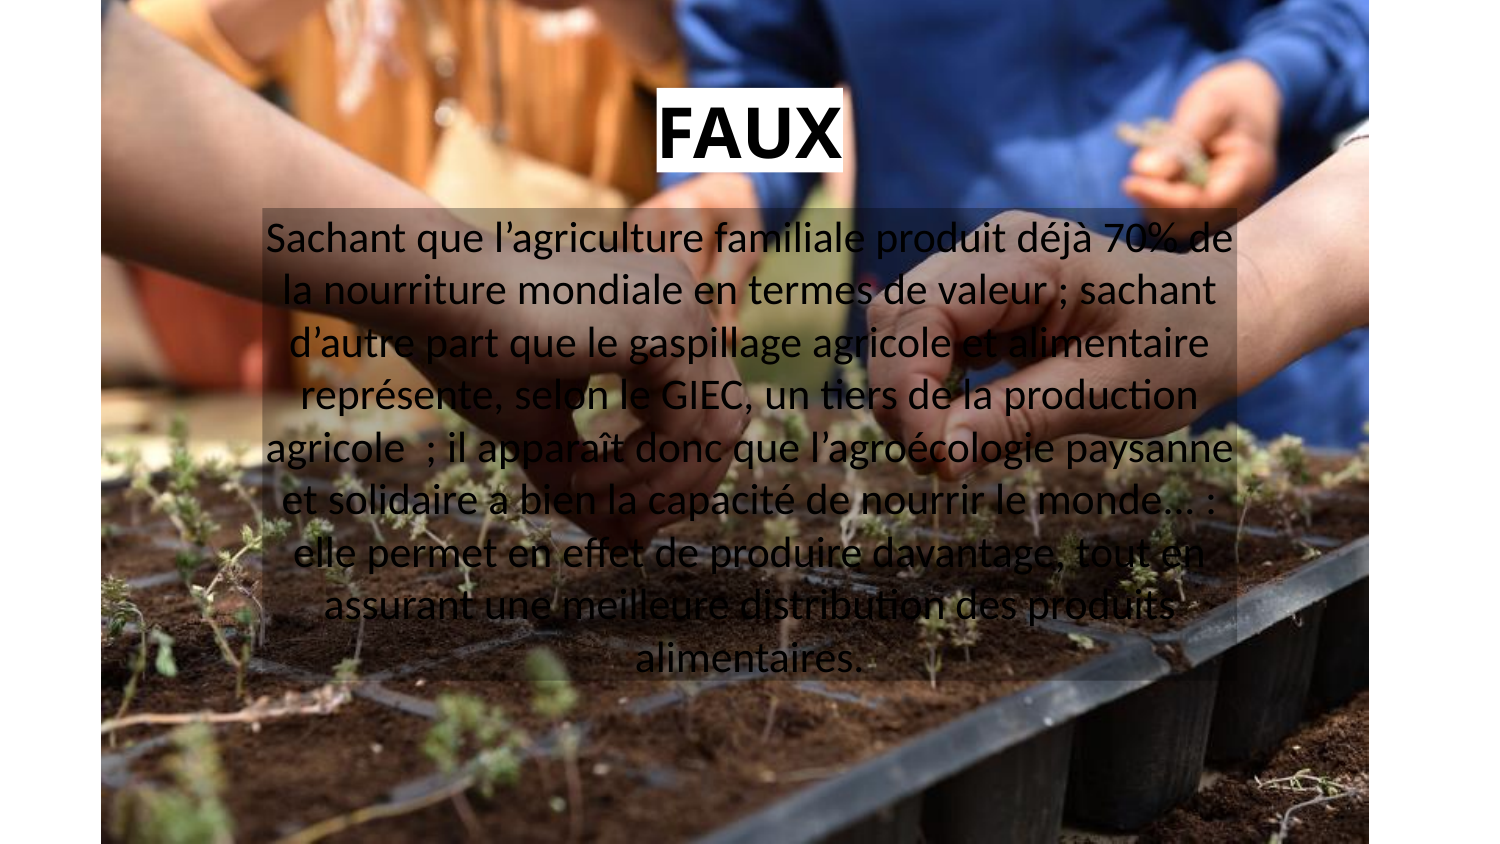

FAUX
Sachant que l’agriculture familiale produit déjà 70% de la nourriture mondiale en termes de valeur ; sachant d’autre part que le gaspillage agricole et alimentaire représente, selon le GIEC, un tiers de la production agricole ; il apparaît donc que l’agroécologie paysanne et solidaire a bien la capacité de nourrir le monde... : elle permet en effet de produire davantage, tout en assurant une meilleure distribution des produits alimentaires.